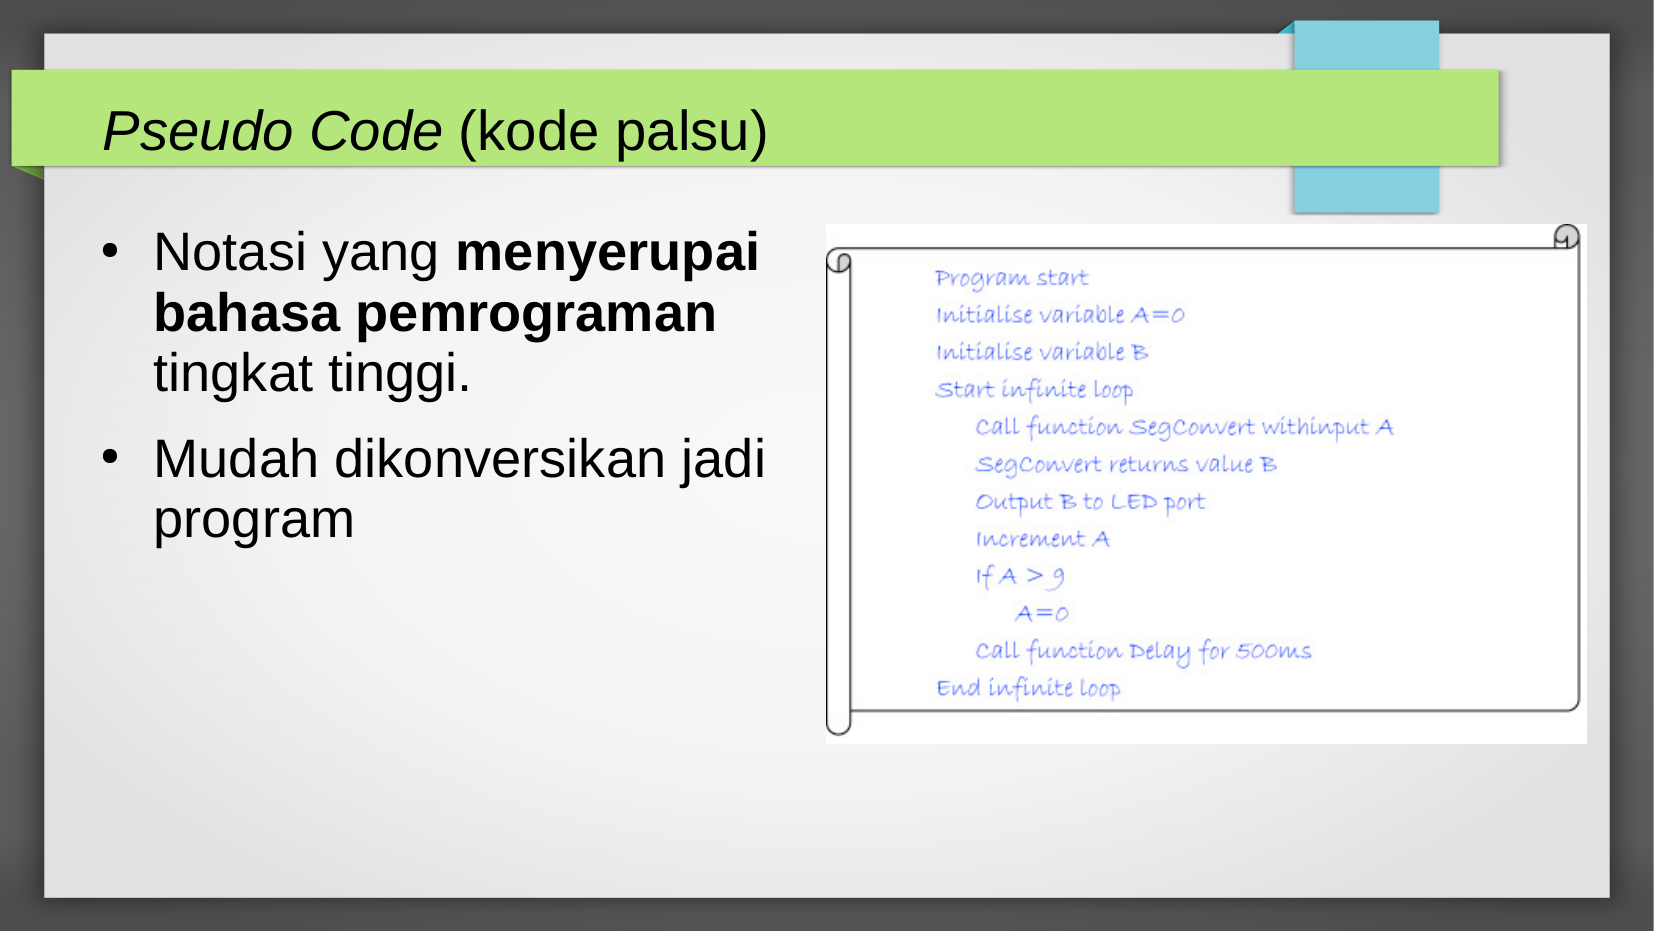

# Pseudo Code (kode palsu)
Notasi yang menyerupai bahasa pemrograman tingkat tinggi.
Mudah dikonversikan jadi program